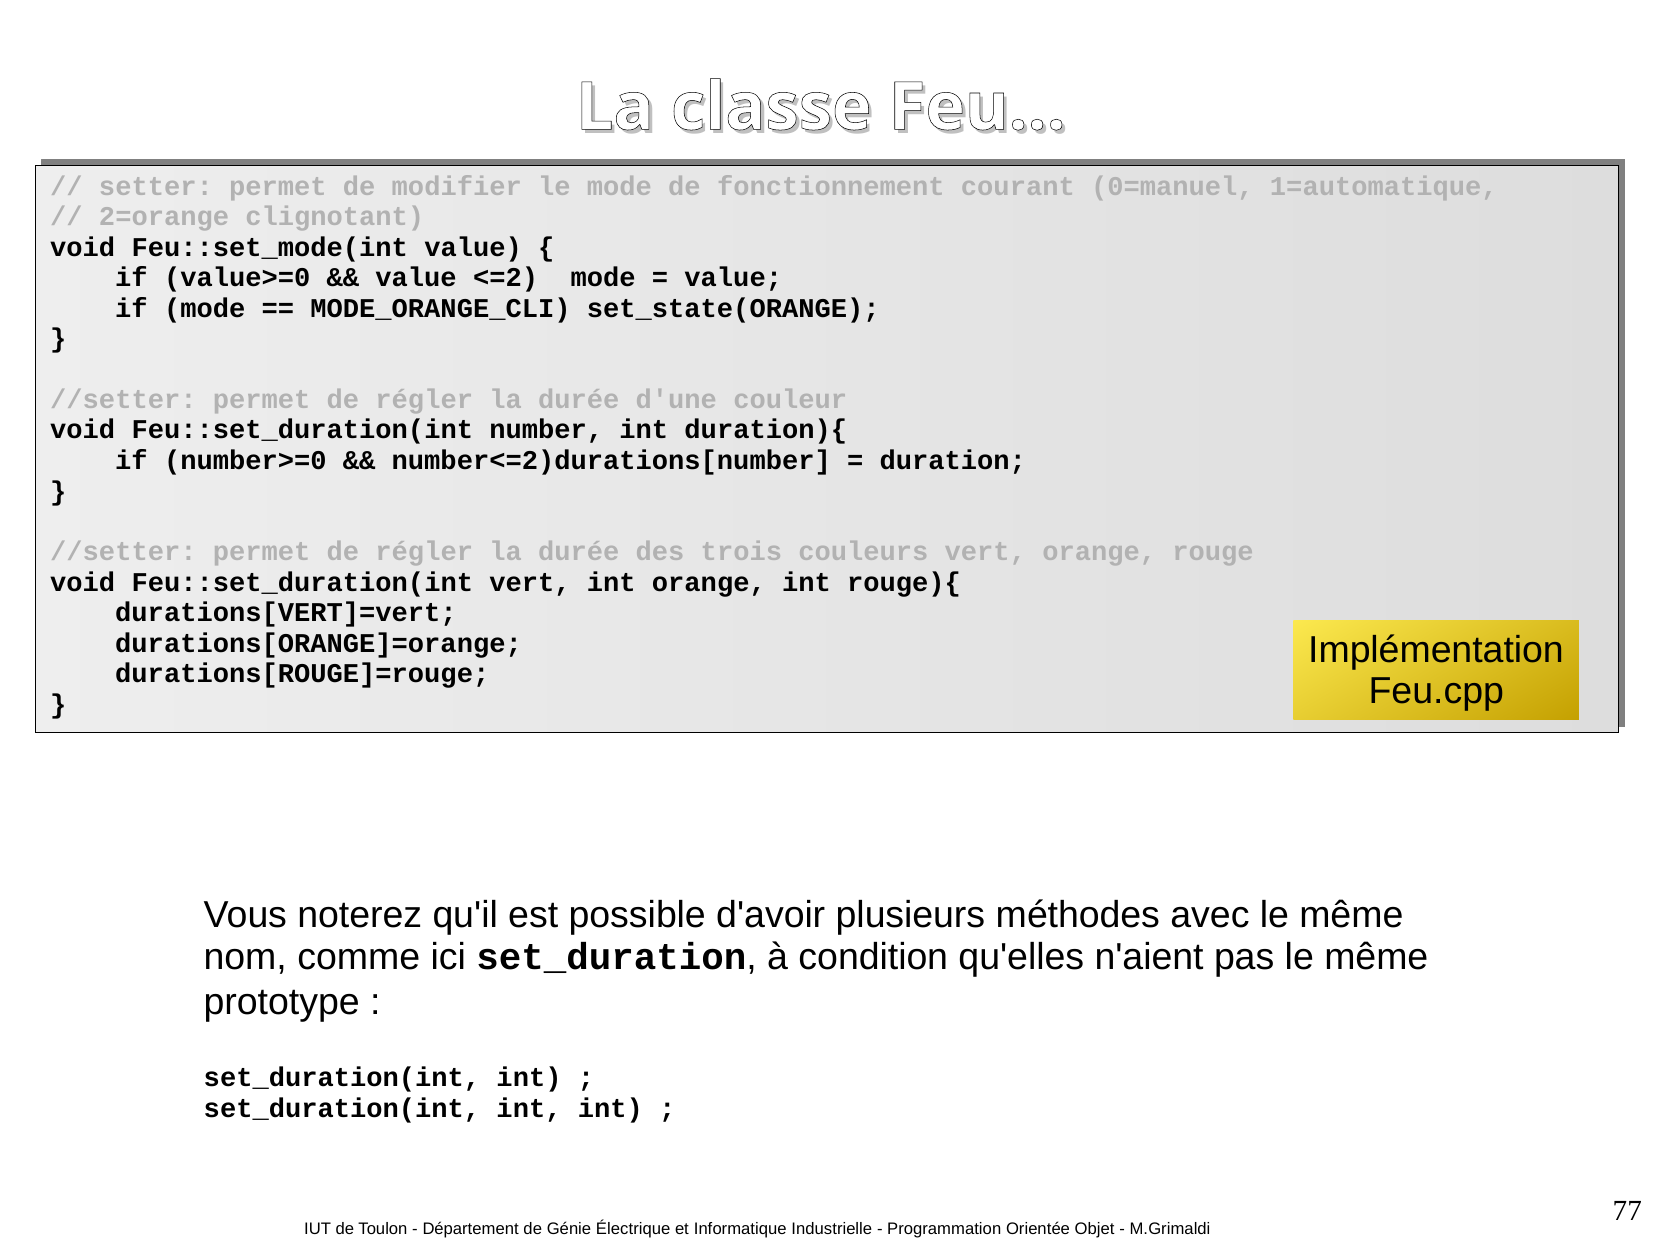

# La classe Feu...
// setter: permet de modifier le mode de fonctionnement courant (0=manuel, 1=automatique,
// 2=orange clignotant)
void Feu::set_mode(int value) {
 if (value>=0 && value <=2) mode = value;
 if (mode == MODE_ORANGE_CLI) set_state(ORANGE);
}
//setter: permet de régler la durée d'une couleur
void Feu::set_duration(int number, int duration){
 if (number>=0 && number<=2)durations[number] = duration;
}
//setter: permet de régler la durée des trois couleurs vert, orange, rouge
void Feu::set_duration(int vert, int orange, int rouge){
 durations[VERT]=vert;
 durations[ORANGE]=orange;
 durations[ROUGE]=rouge;
}
Implémentation
Feu.cpp
Vous noterez qu'il est possible d'avoir plusieurs méthodes avec le même nom, comme ici set_duration, à condition qu'elles n'aient pas le même prototype :
set_duration(int, int) ;
set_duration(int, int, int) ;